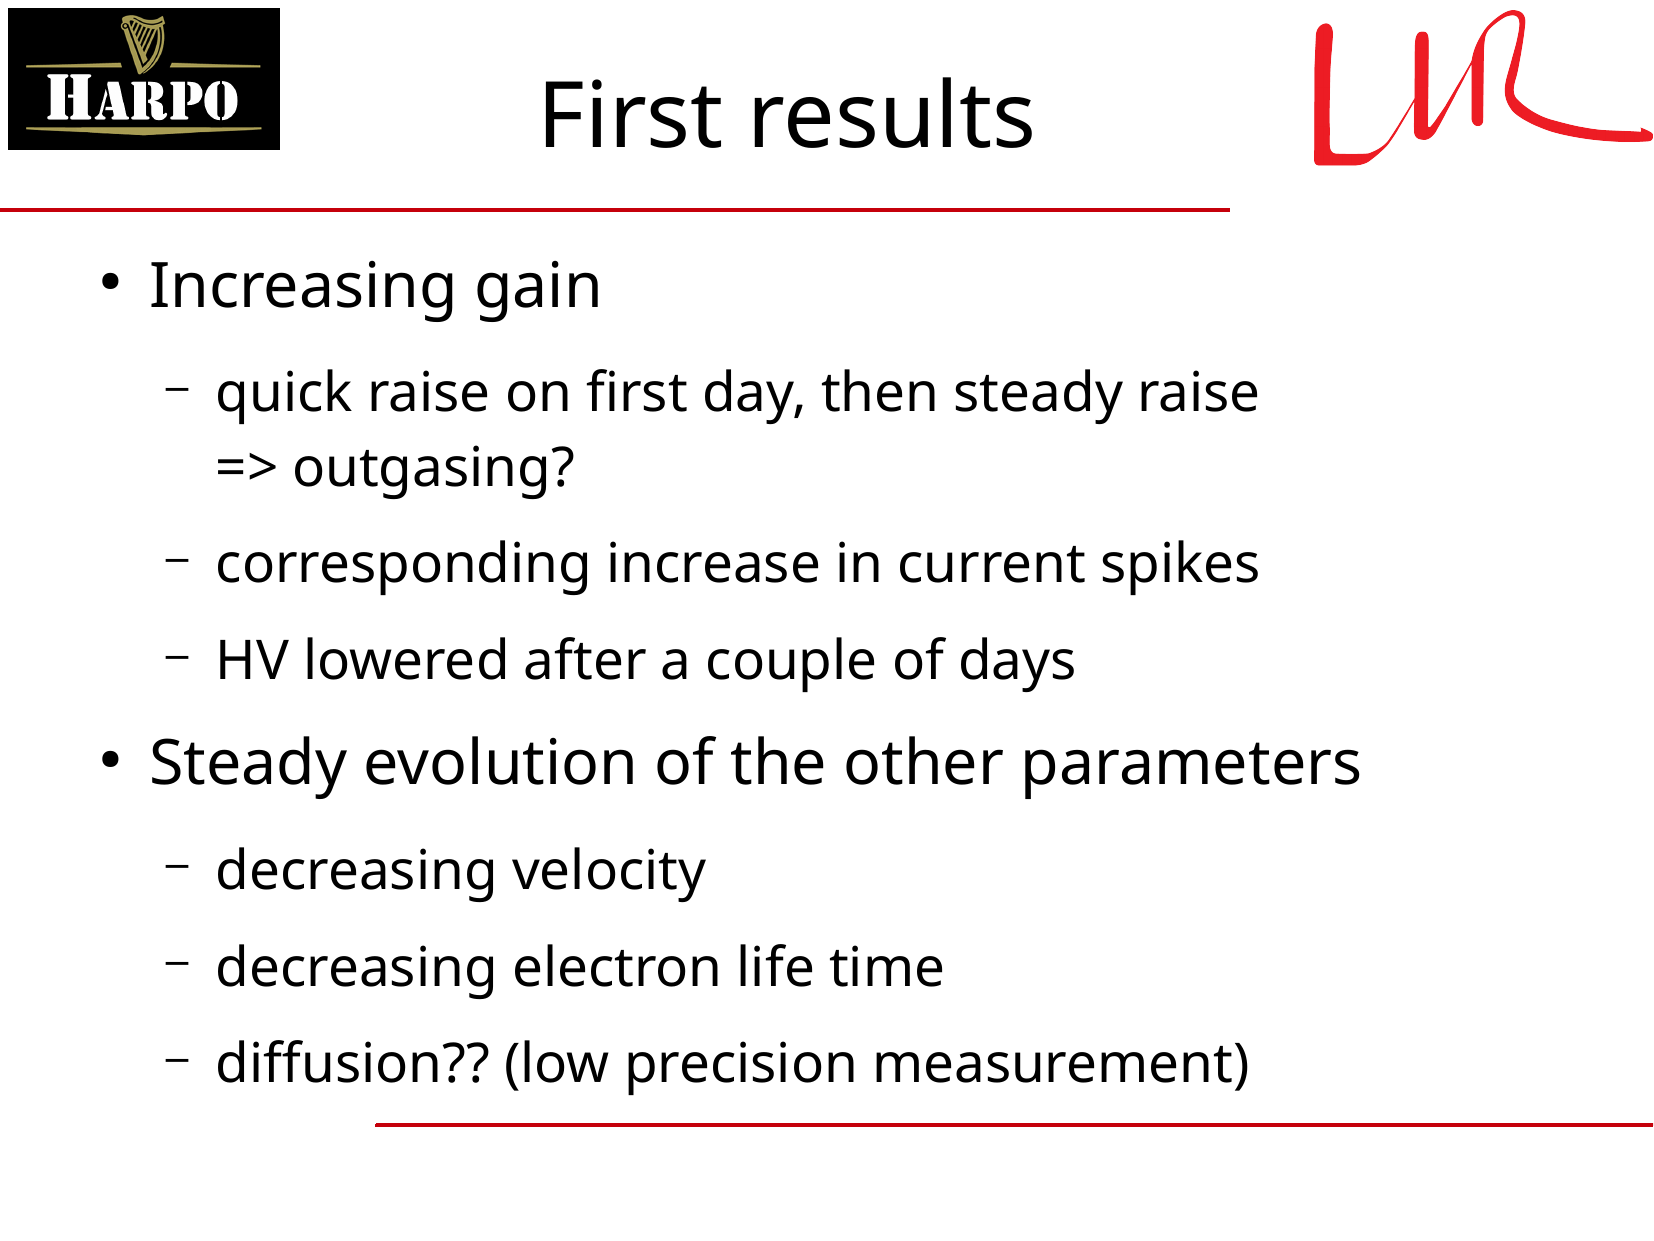

# First results
Increasing gain
quick raise on first day, then steady raise
=> outgasing?
corresponding increase in current spikes
HV lowered after a couple of days
Steady evolution of the other parameters
decreasing velocity
decreasing electron life time
diffusion?? (low precision measurement)